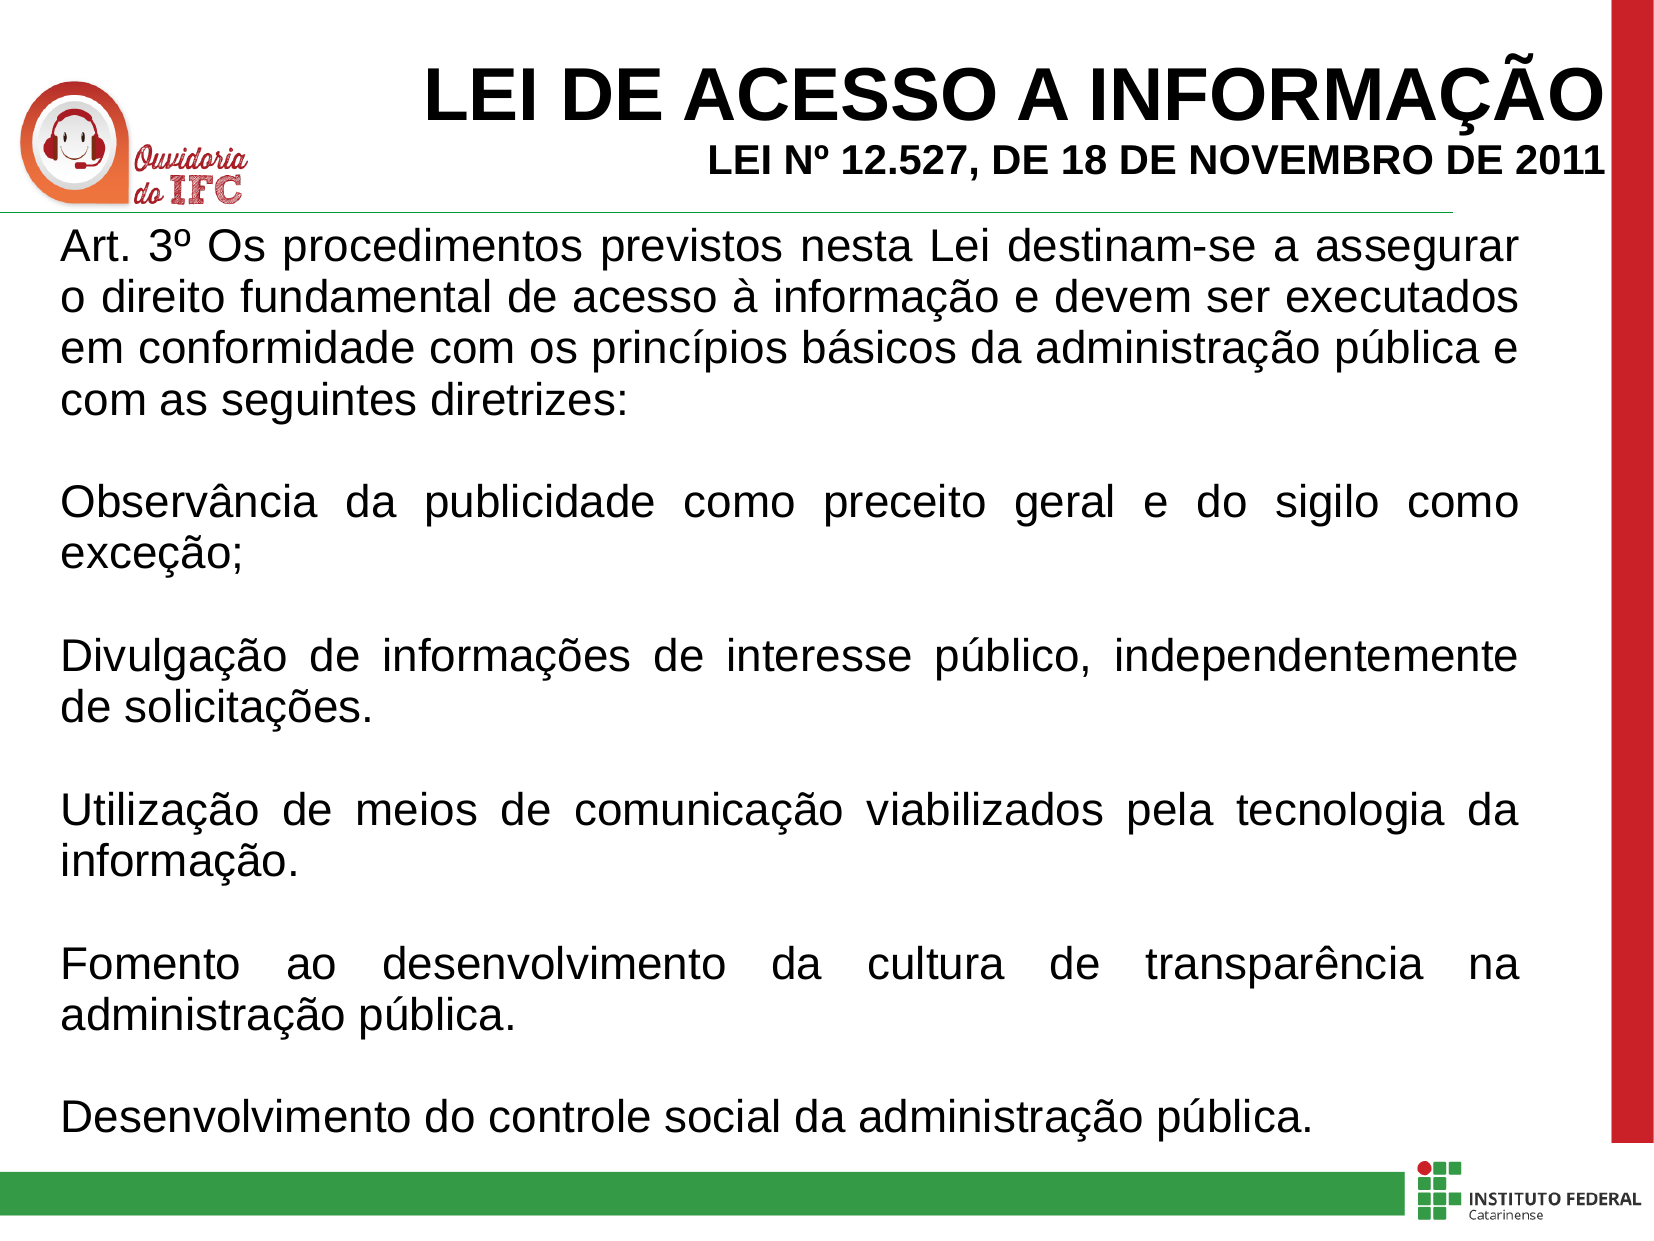

LEI DE ACESSO A INFORMAÇÃO
LEI Nº 12.527, DE 18 DE NOVEMBRO DE 2011
Art. 3º Os procedimentos previstos nesta Lei destinam-se a assegurar o direito fundamental de acesso à informação e devem ser executados em conformidade com os princípios básicos da administração pública e com as seguintes diretrizes:
Observância da publicidade como preceito geral e do sigilo como exceção;
Divulgação de informações de interesse público, independentemente de solicitações.
Utilização de meios de comunicação viabilizados pela tecnologia da informação.
Fomento ao desenvolvimento da cultura de transparência na administração pública.
Desenvolvimento do controle social da administração pública.
#